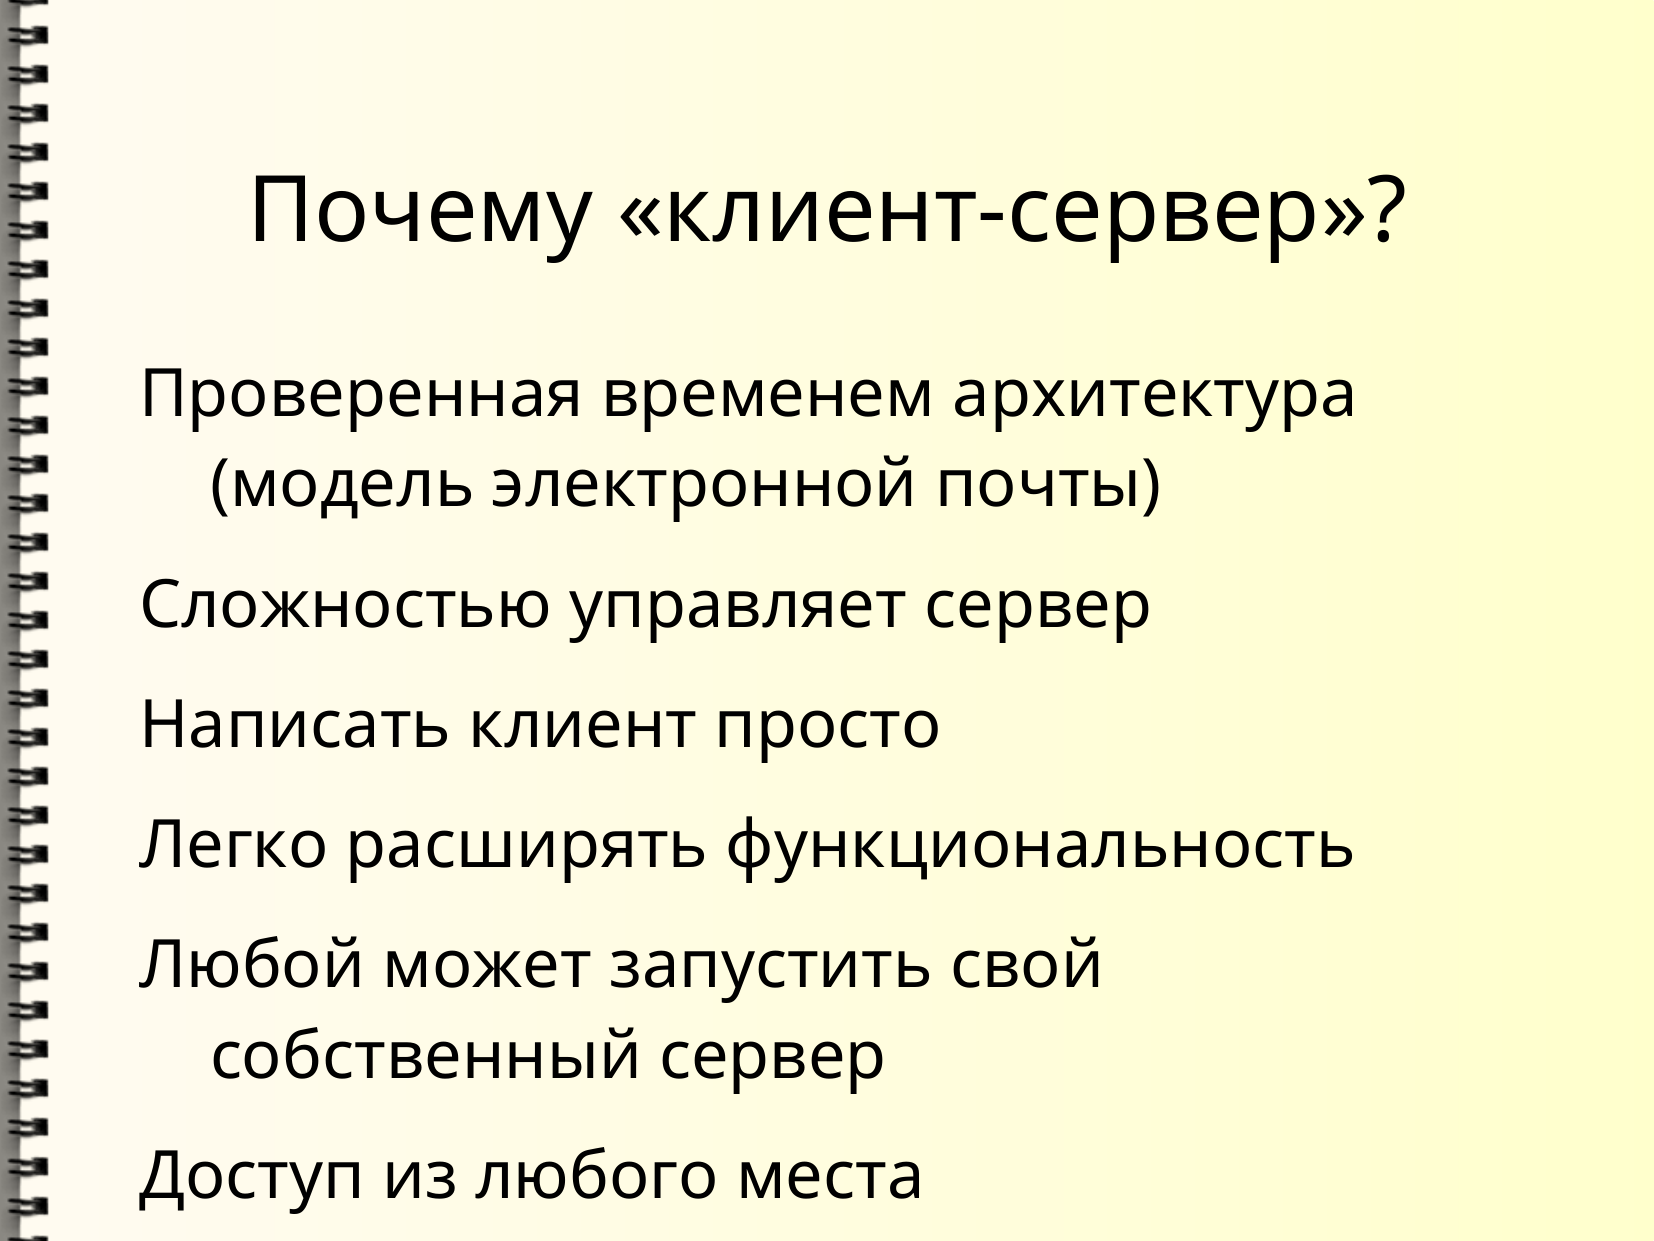

# Почему «клиент-сервер»?
Проверенная временем архитектура (модель электронной почты)
Сложностью управляет сервер
Написать клиент просто
Легко расширять функциональность
Любой может запустить свой собственный сервер
Доступ из любого места